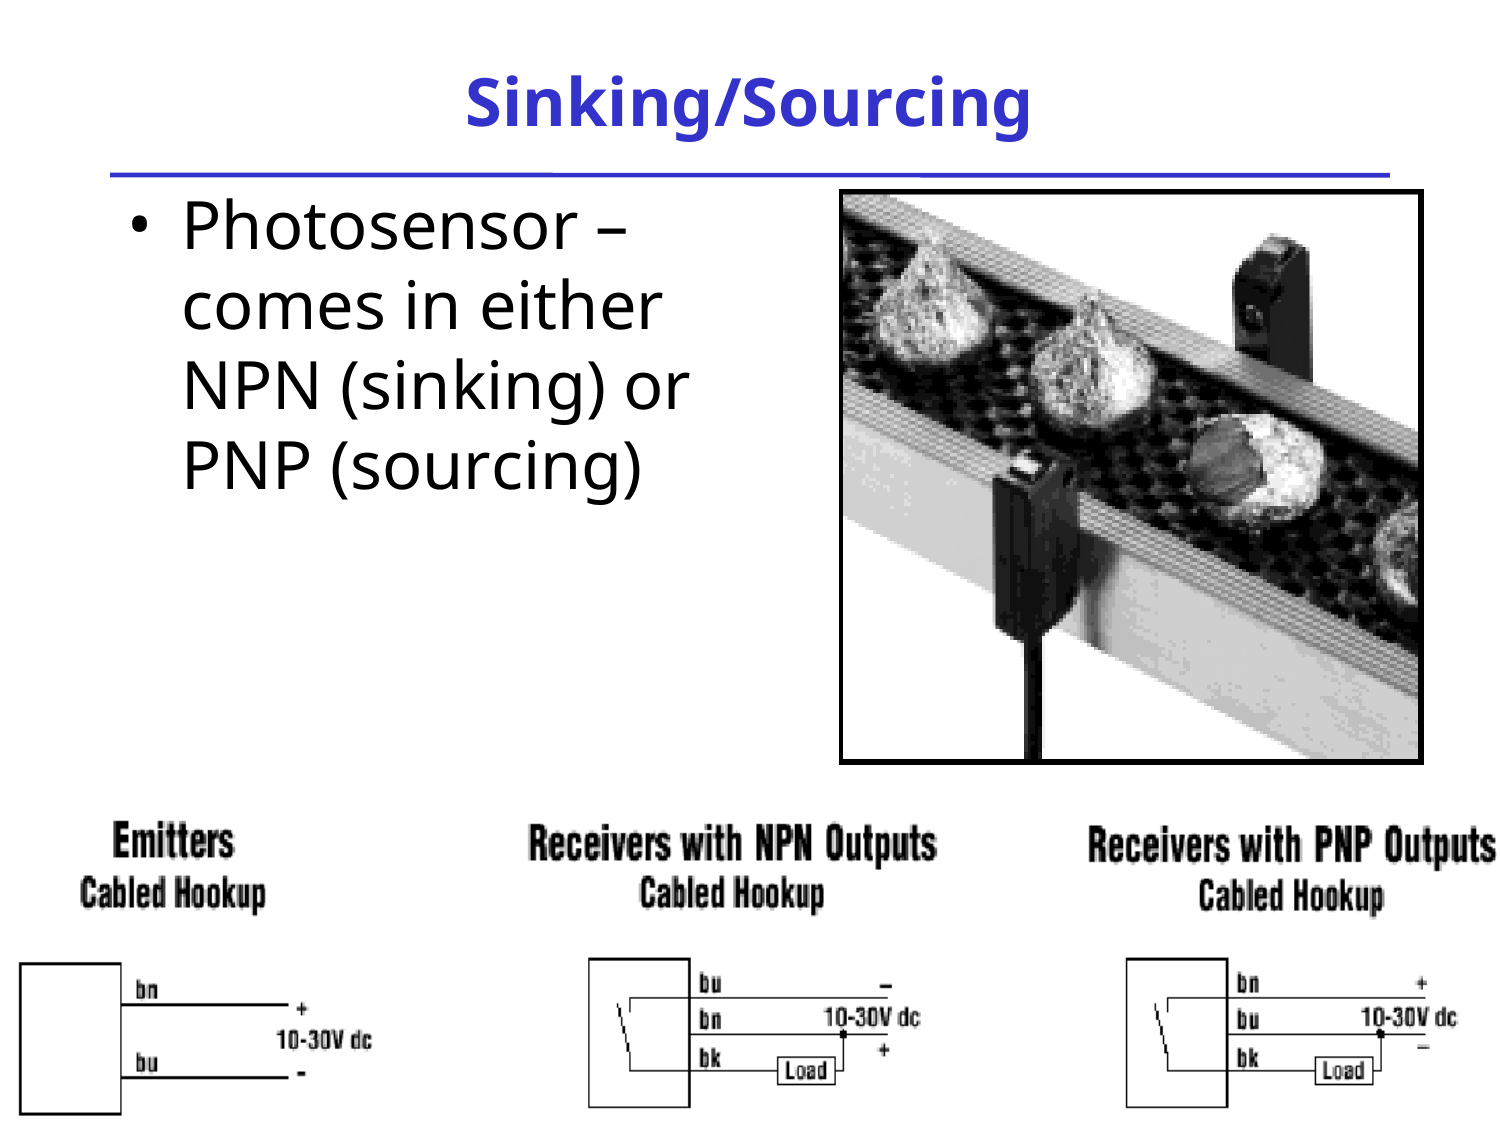

# Sinking/Sourcing
Photosensor – comes in either NPN (sinking) or PNP (sourcing)